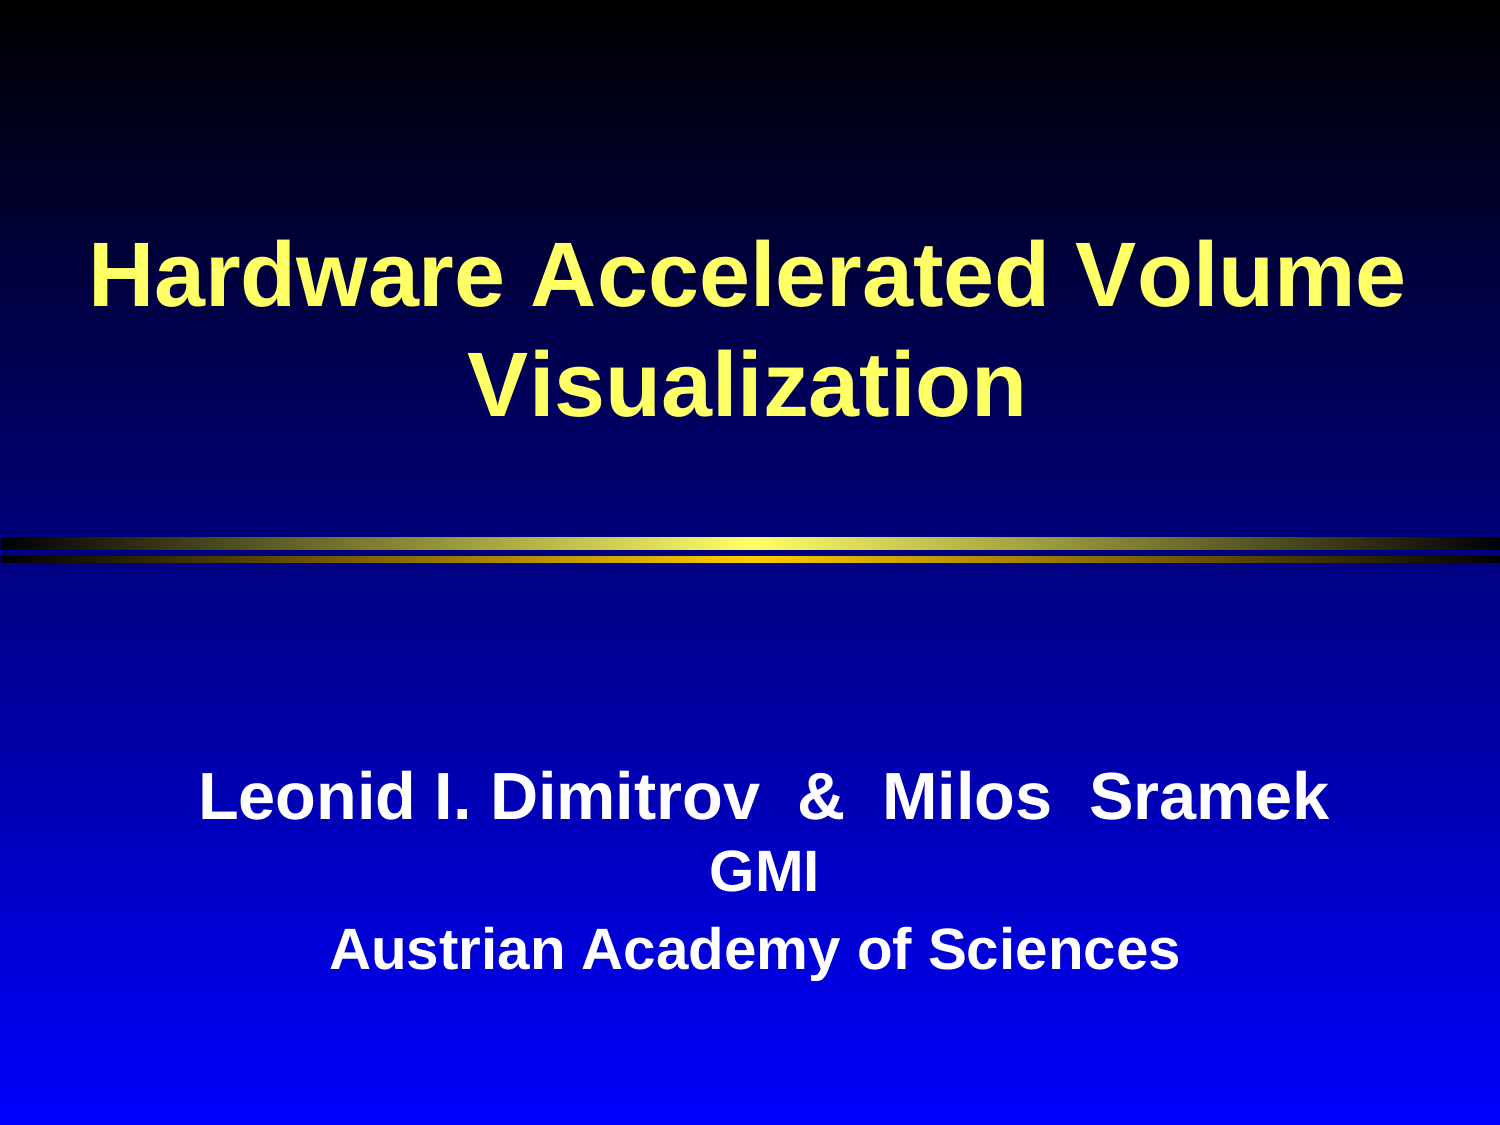

# Hardware Accelerated Volume Visualization
Leonid I. Dimitrov & Milos Sramek
GMI
Austrian Academy of Sciences